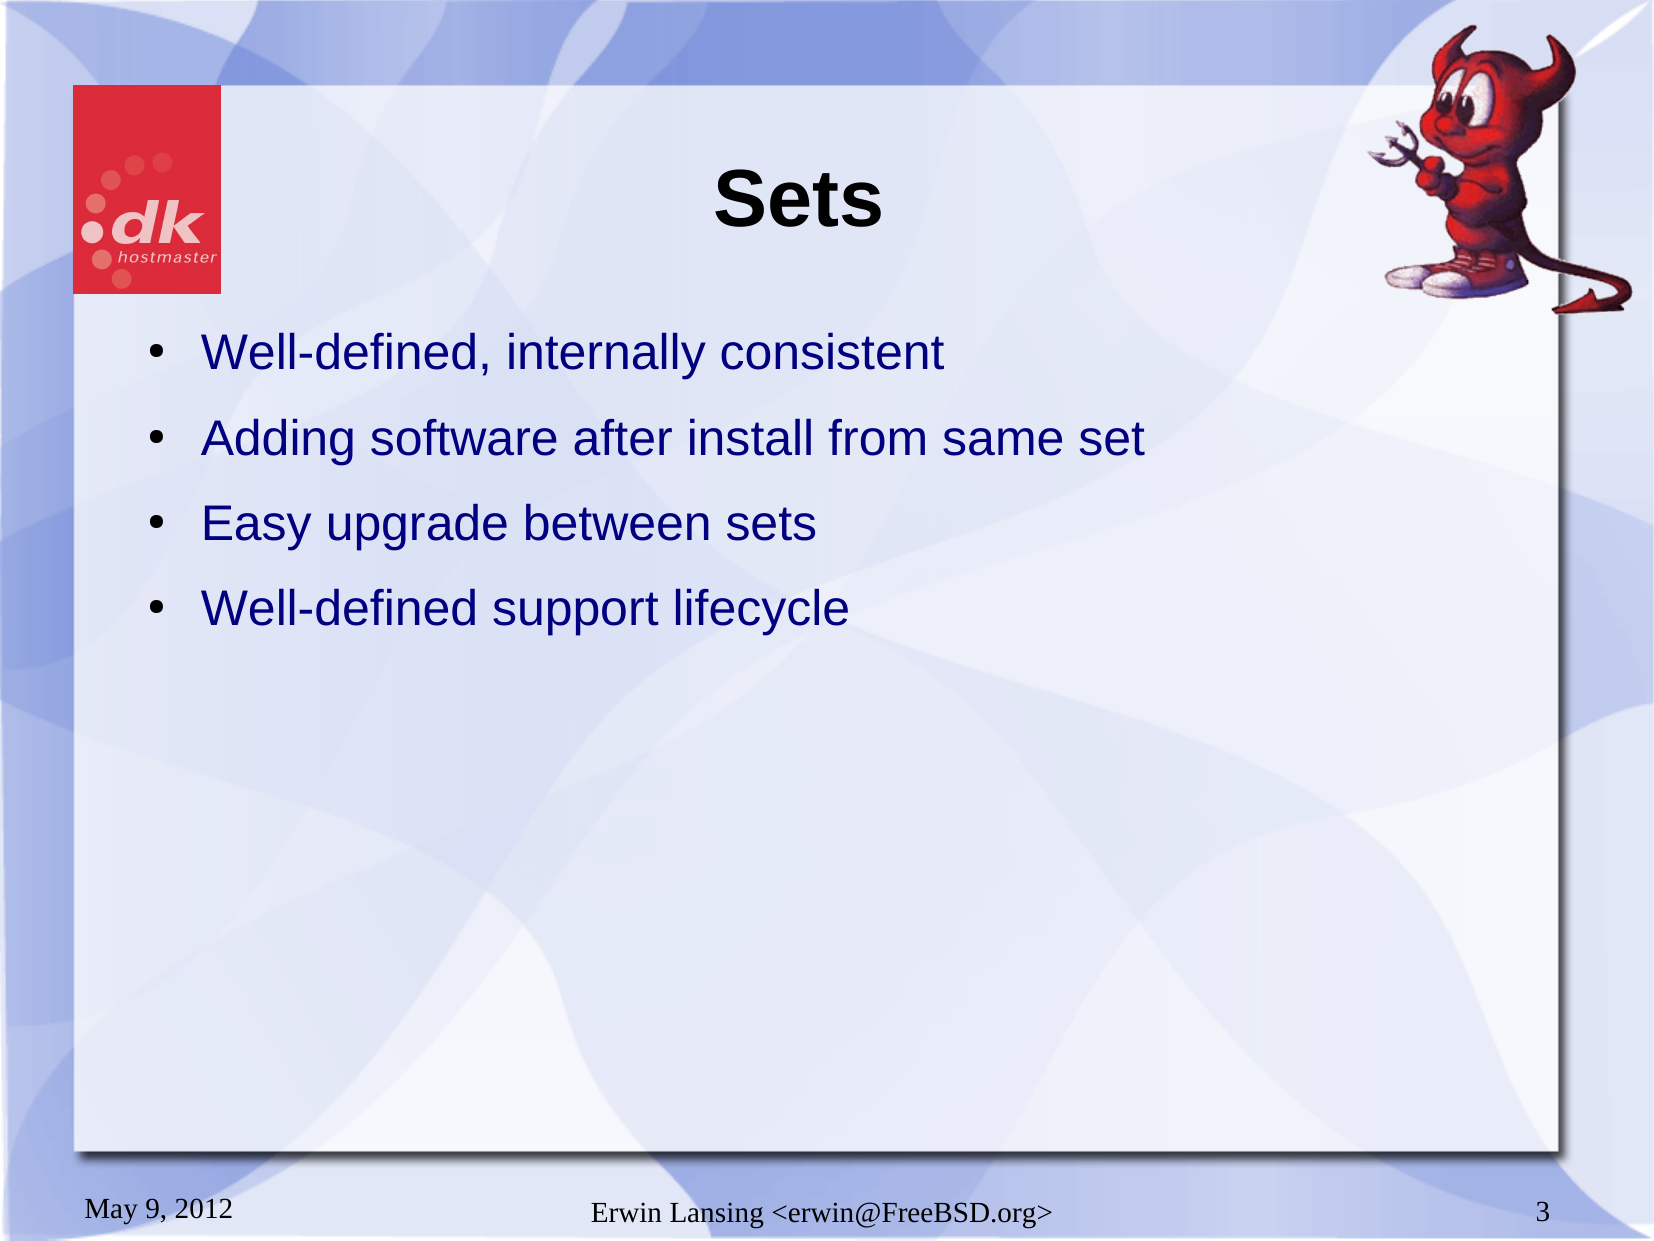

# Sets
Well-defined, internally consistent
Adding software after install from same set
Easy upgrade between sets
Well-defined support lifecycle
May 9, 2012
3
Erwin Lansing <erwin@FreeBSD.org>